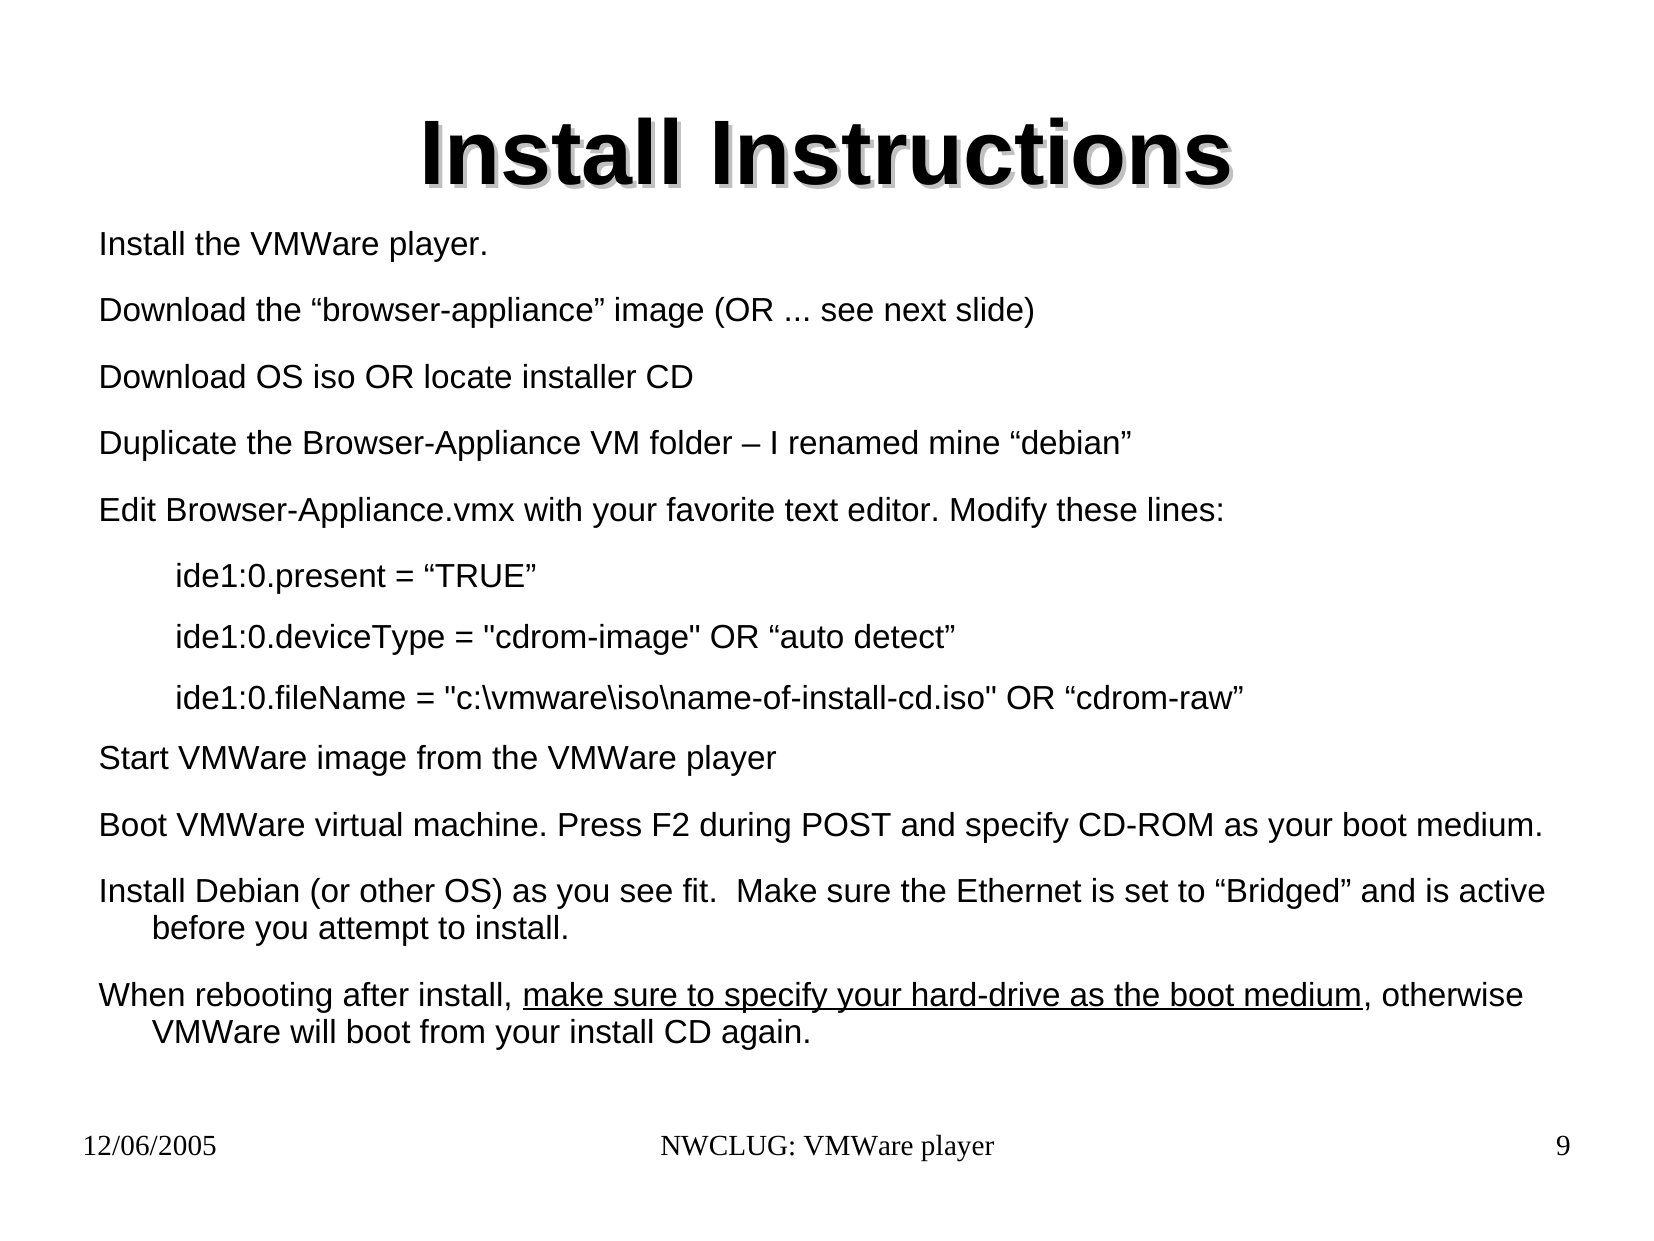

# Install Instructions
Install the VMWare player.
Download the “browser-appliance” image (OR ... see next slide)
Download OS iso OR locate installer CD
Duplicate the Browser-Appliance VM folder – I renamed mine “debian”
Edit Browser-Appliance.vmx with your favorite text editor. Modify these lines:
ide1:0.present = “TRUE”
ide1:0.deviceType = "cdrom-image" OR “auto detect”
ide1:0.fileName = "c:\vmware\iso\name-of-install-cd.iso" OR “cdrom-raw”
Start VMWare image from the VMWare player
Boot VMWare virtual machine. Press F2 during POST and specify CD-ROM as your boot medium.
Install Debian (or other OS) as you see fit. Make sure the Ethernet is set to “Bridged” and is active before you attempt to install.
When rebooting after install, make sure to specify your hard-drive as the boot medium, otherwise VMWare will boot from your install CD again.
12/06/2005
NWCLUG: VMWare player
9